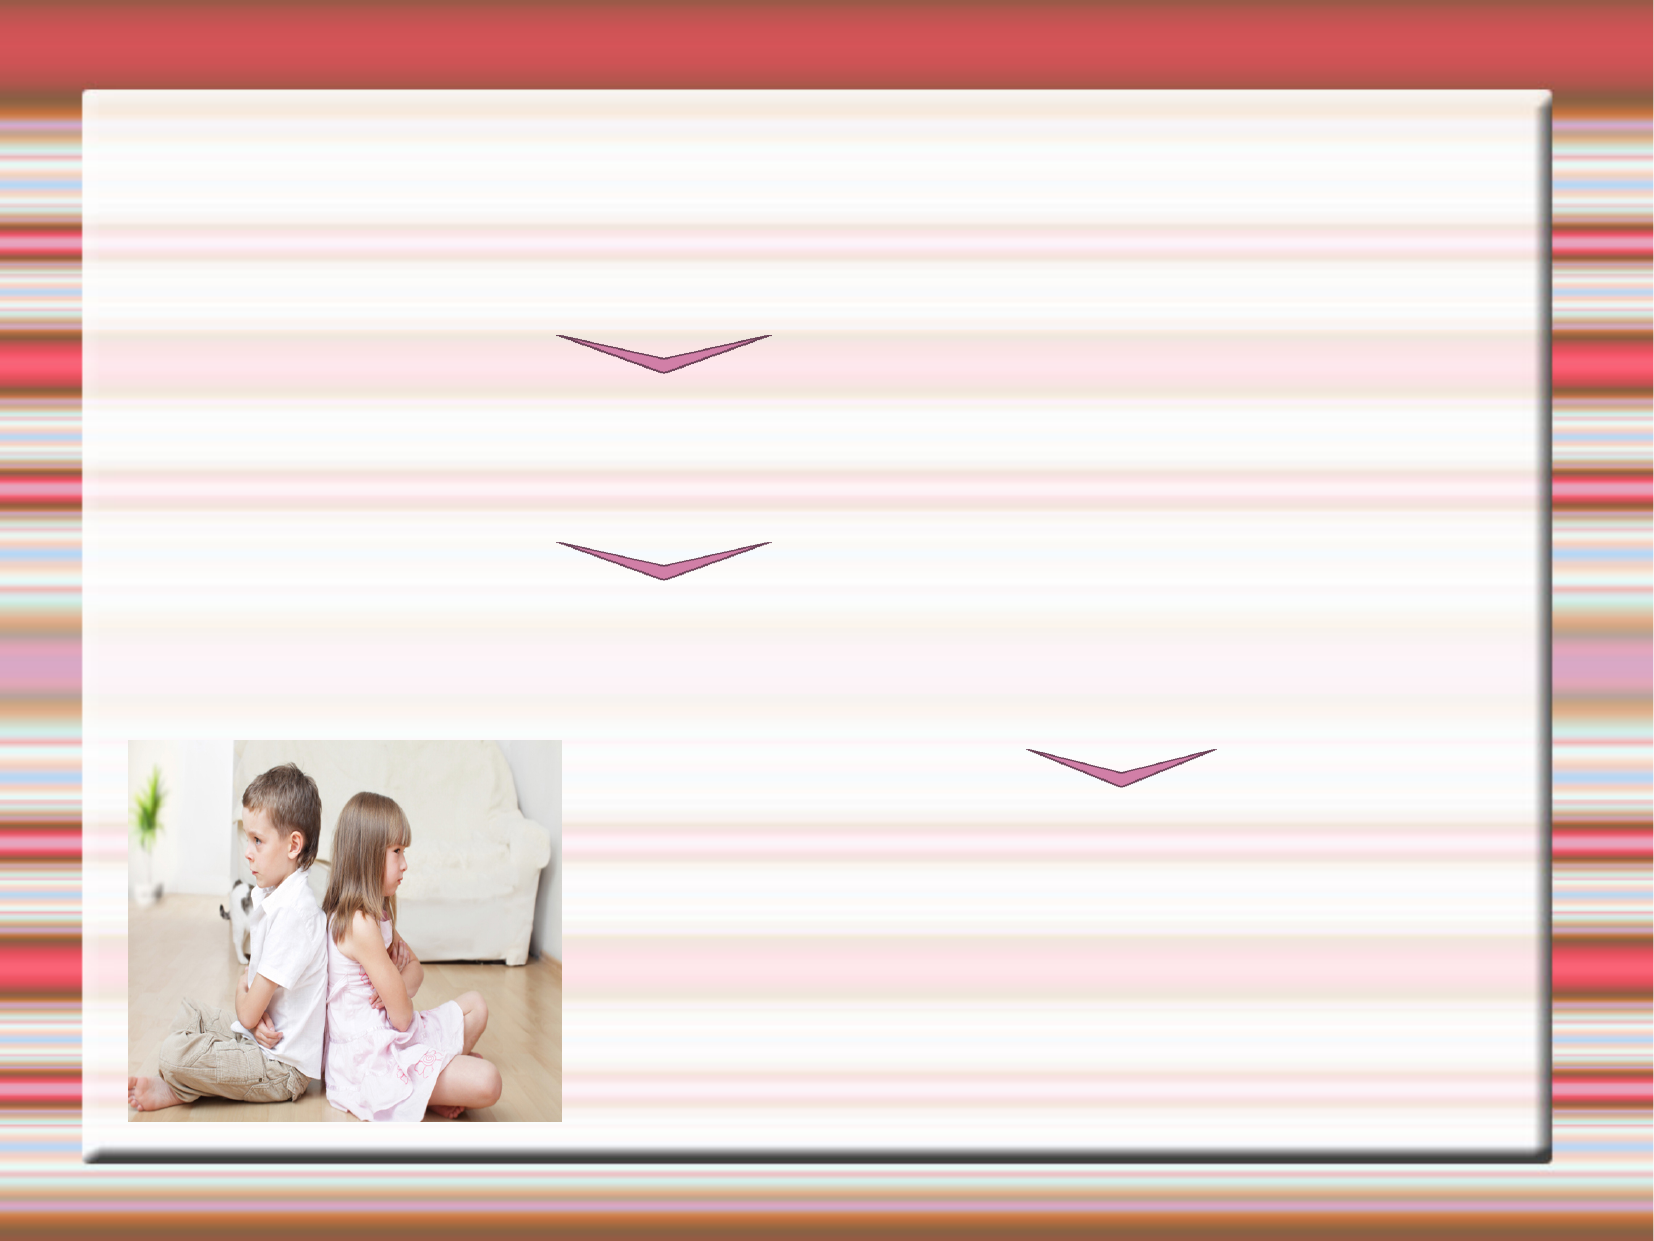

Конфликтная ситуация
Инцидент
Конфликтное взаимодействие
Разрешение конфликта